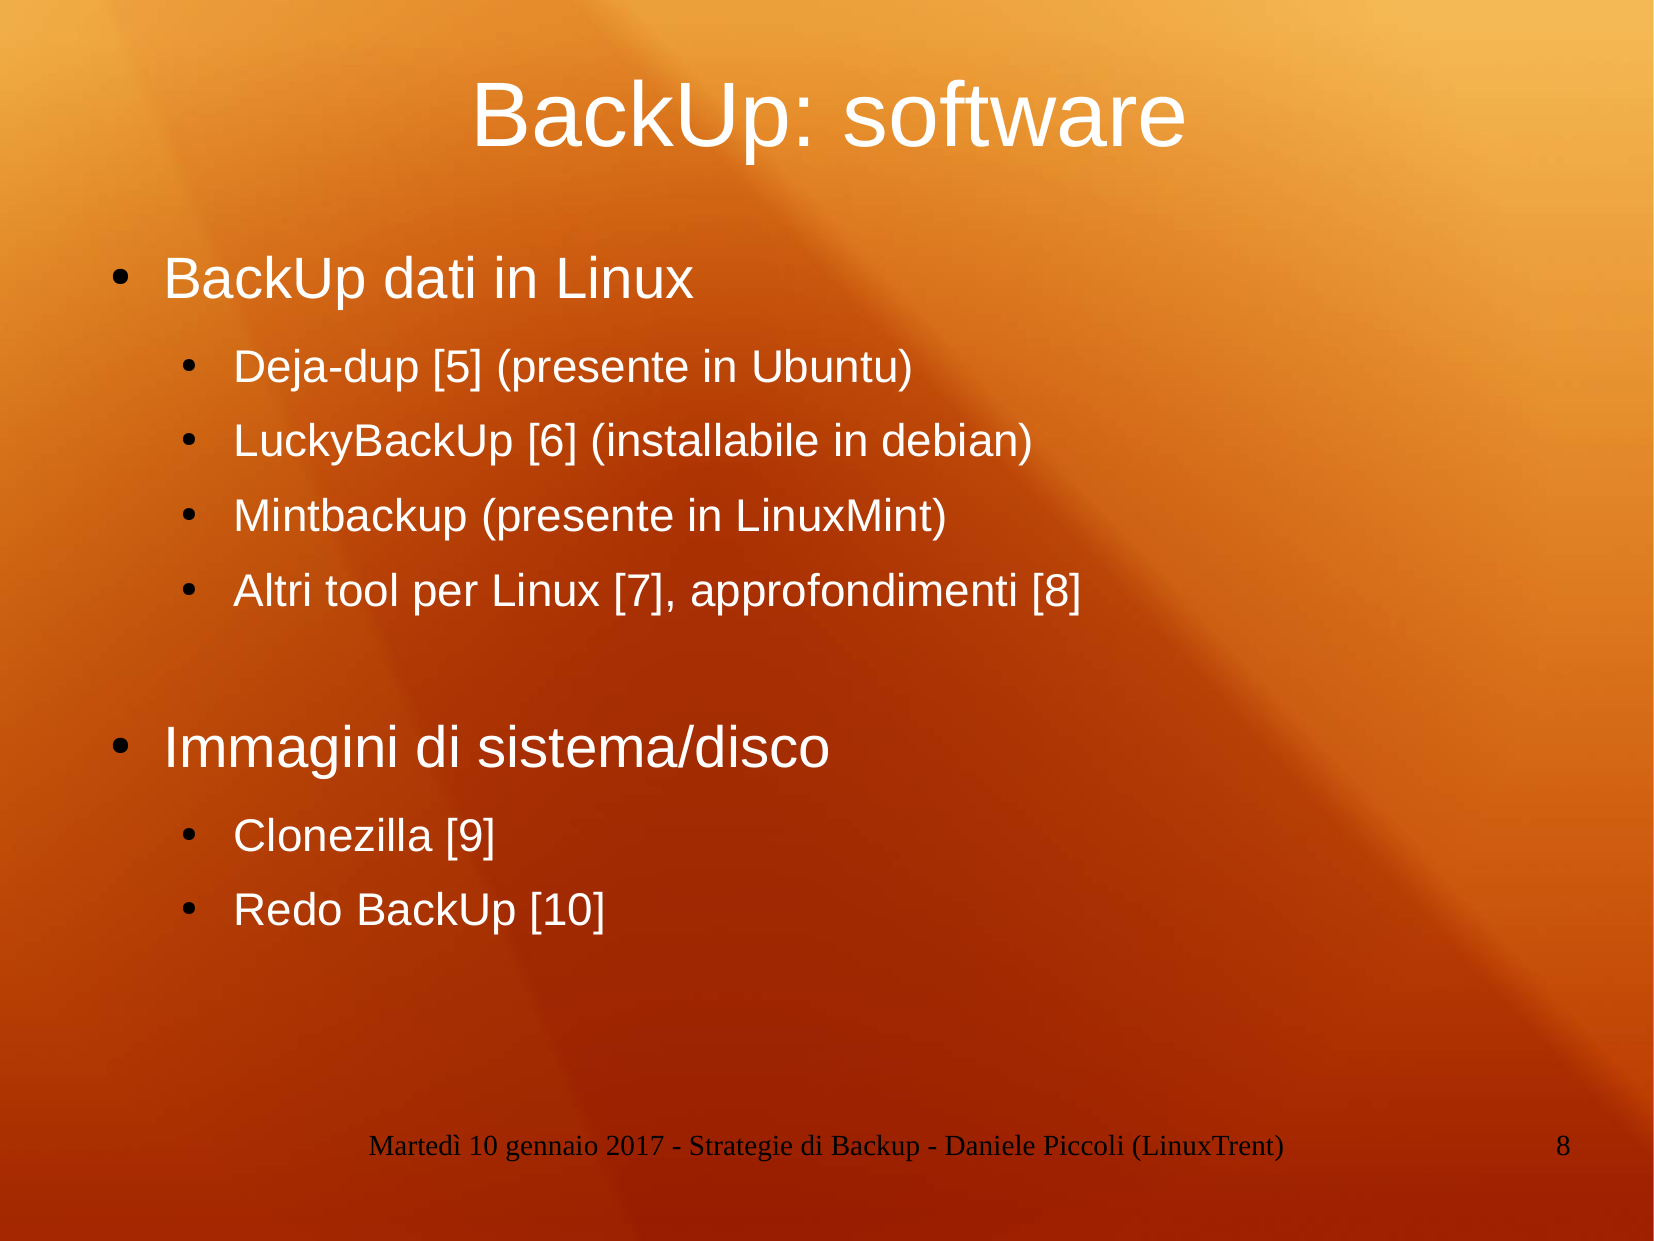

# BackUp: software
BackUp dati in Linux
Deja-dup [5] (presente in Ubuntu)
LuckyBackUp [6] (installabile in debian)
Mintbackup (presente in LinuxMint)
Altri tool per Linux [7], approfondimenti [8]
Immagini di sistema/disco
Clonezilla [9]
Redo BackUp [10]
Martedì 10 gennaio 2017 - Strategie di Backup - Daniele Piccoli (LinuxTrent)
8